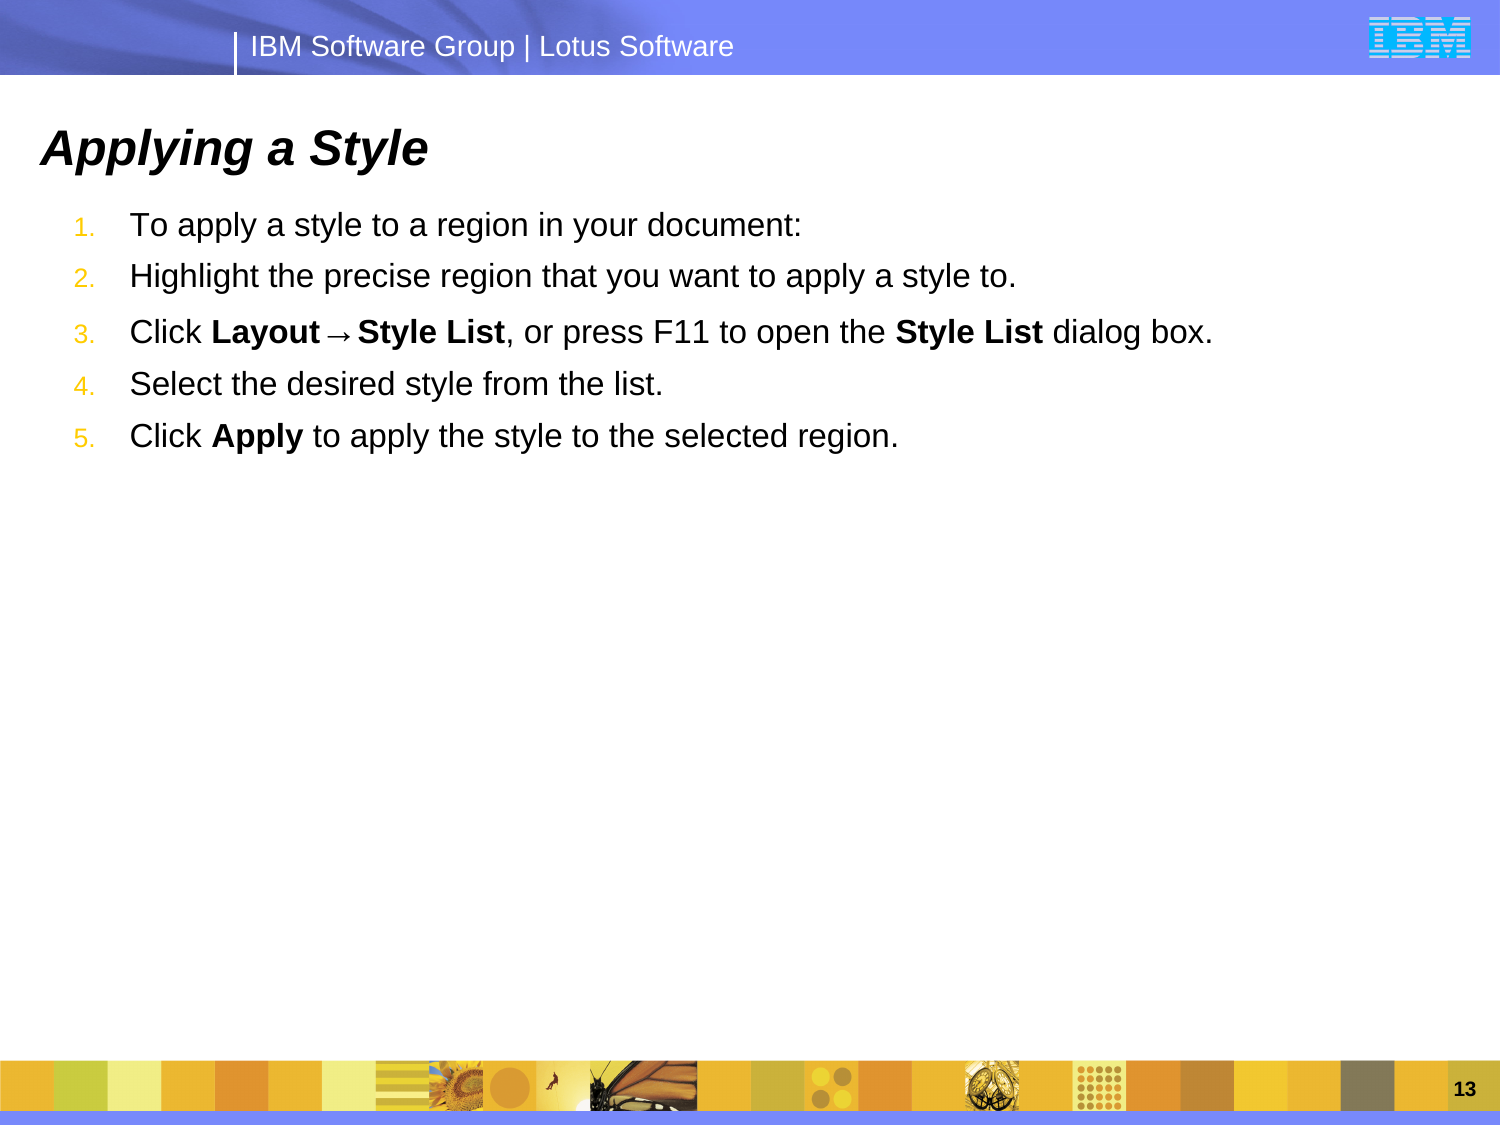

# Applying a Style
To apply a style to a region in your document:
Highlight the precise region that you want to apply a style to.
Click Layout→Style List, or press F11 to open the Style List dialog box.
Select the desired style from the list.
Click Apply to apply the style to the selected region.
13